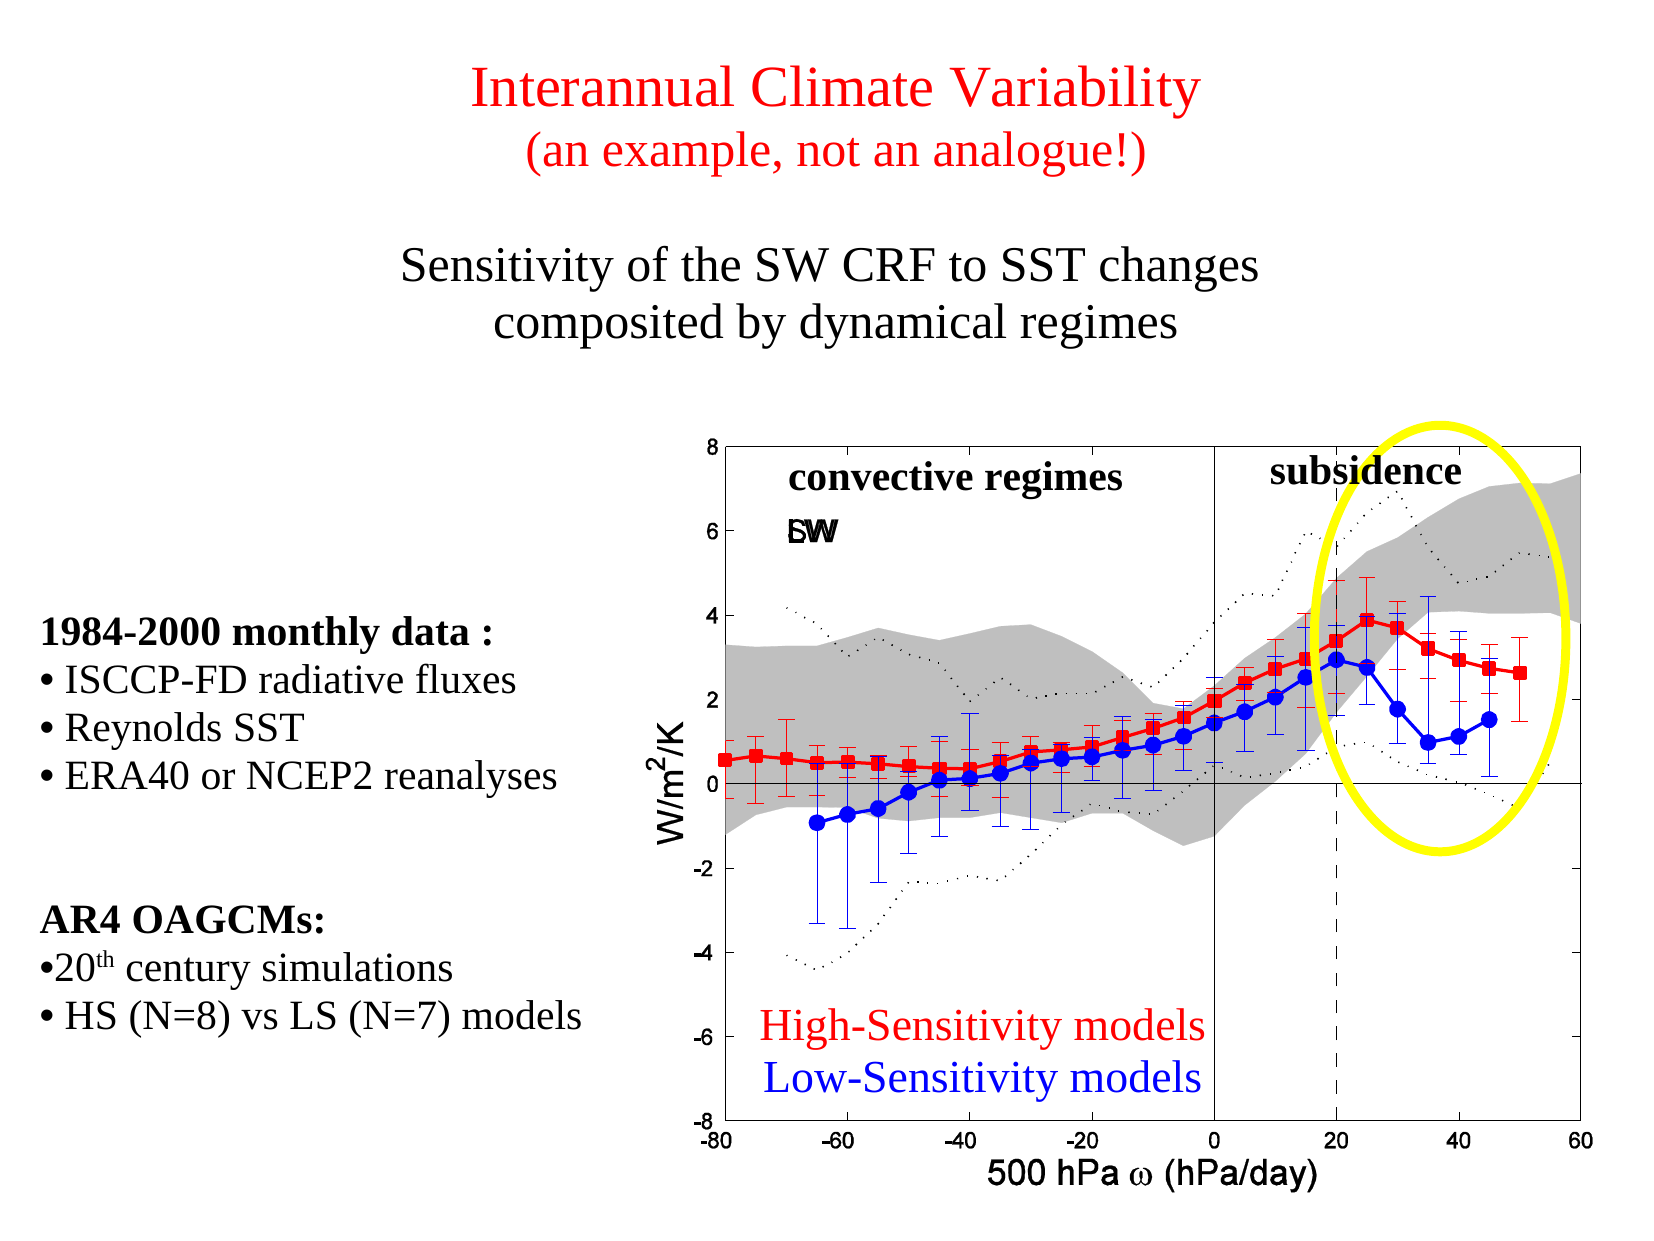

Interannual Climate Variability
(an example, not an analogue!)
Sensitivity of the SW CRF to SST changes
composited by dynamical regimes
subsidence
convective regimes
1984-2000 monthly data :
 ISCCP-FD radiative fluxes
 Reynolds SST
 ERA40 or NCEP2 reanalyses
AR4 OAGCMs:
20th century simulations
 HS (N=8) vs LS (N=7) models
High-Sensitivity models
Low-Sensitivity models